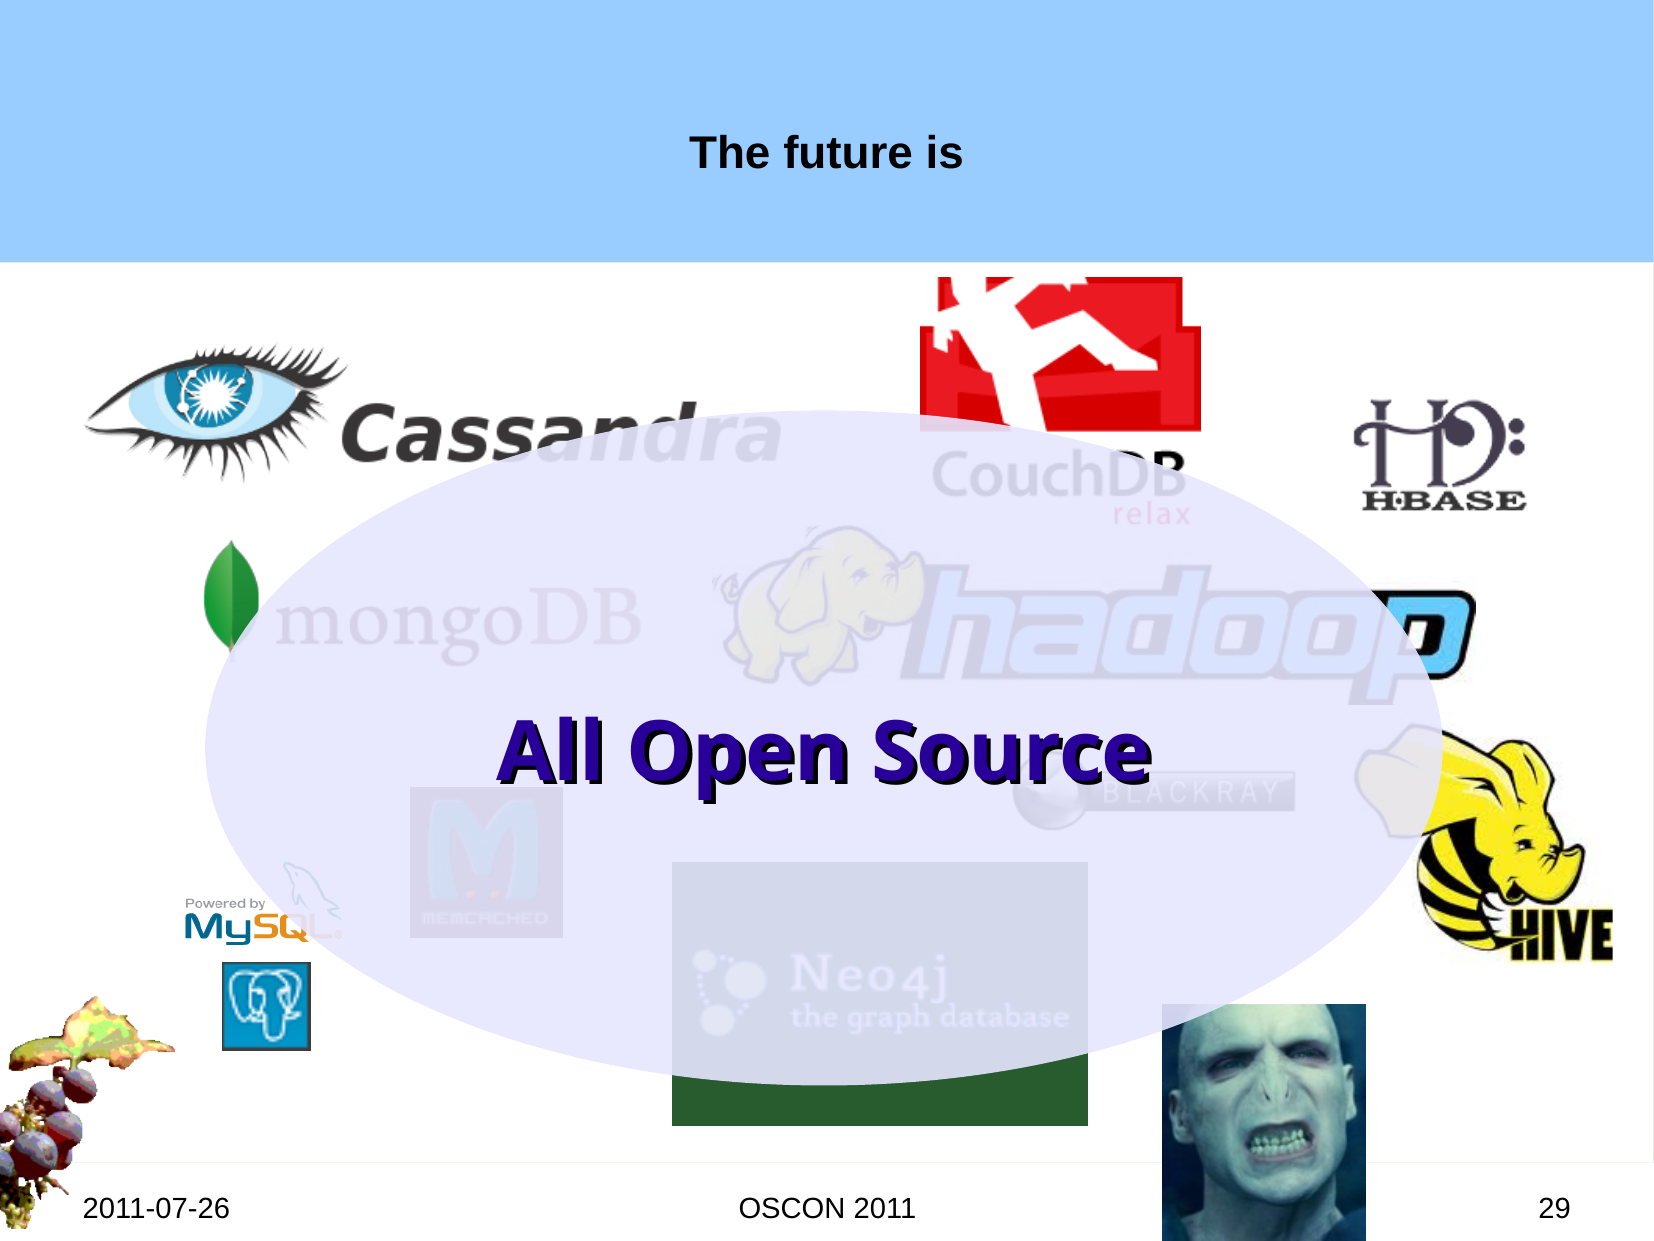

# The future is
All Open Source
2011-07-26
OSCON 2011
29